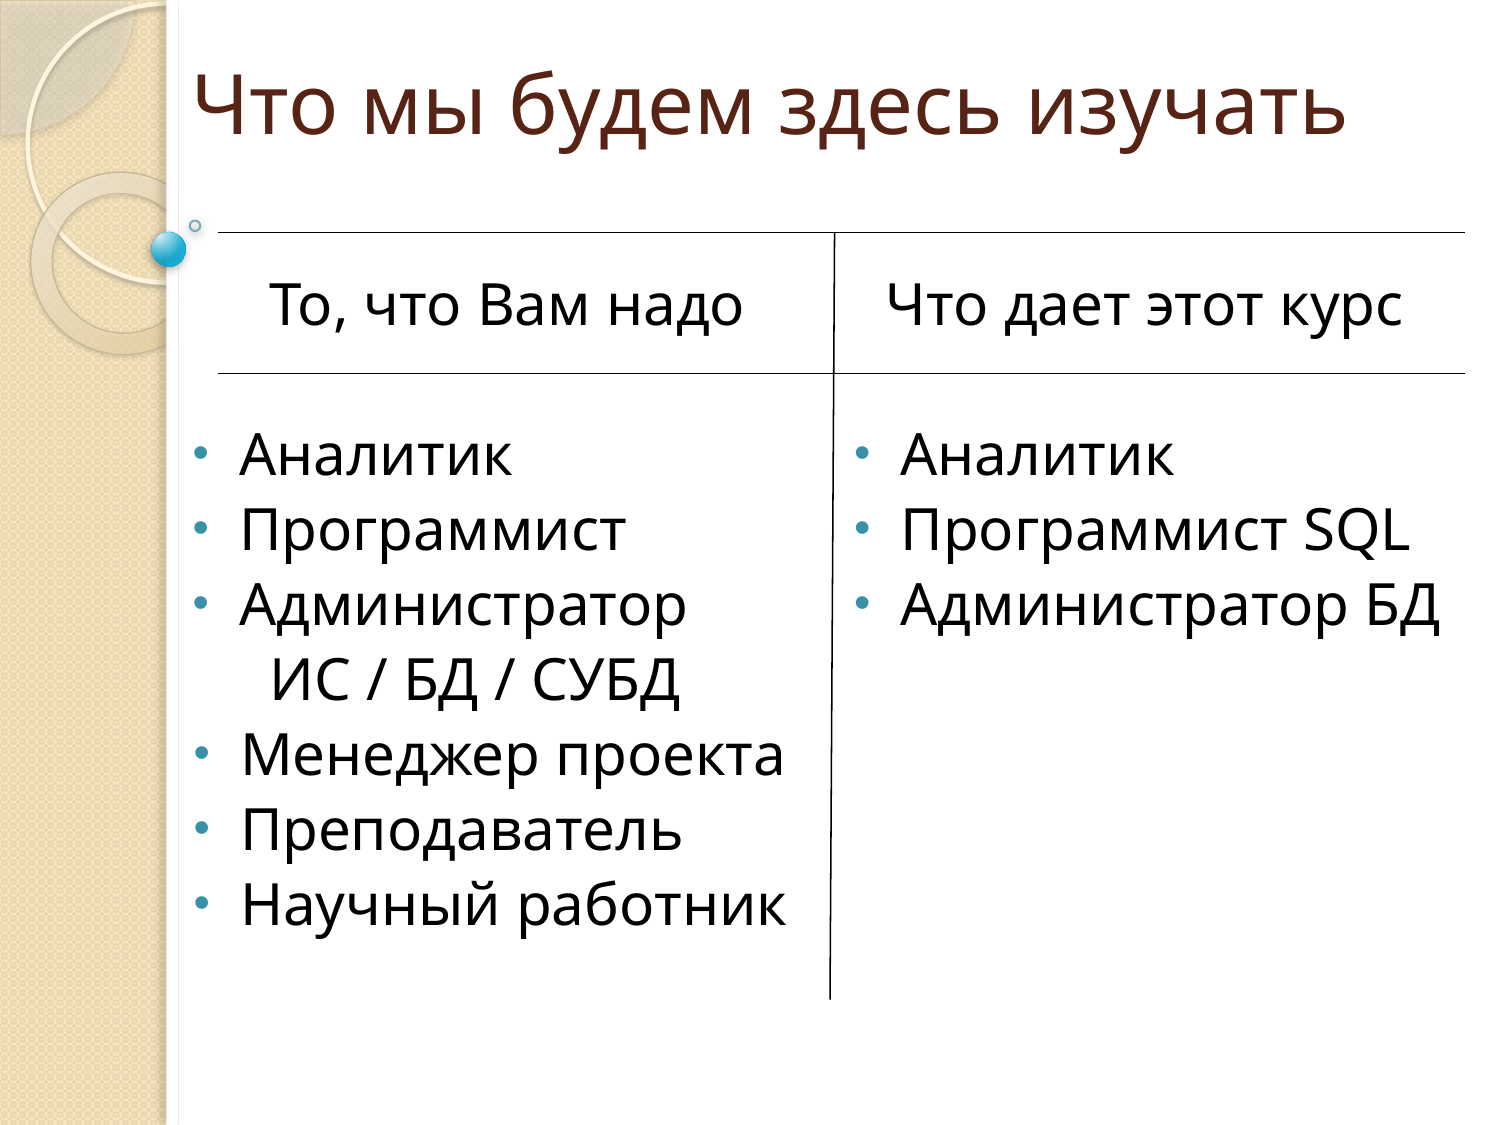

# Что мы будем здесь изучать
 То, что Вам надо
Аналитик
Программист
Администратор
 ИС / БД / СУБД
Менеджер проекта
Преподаватель
Научный работник
 Что дает этот курс
Аналитик
Программист SQL
Администратор БД